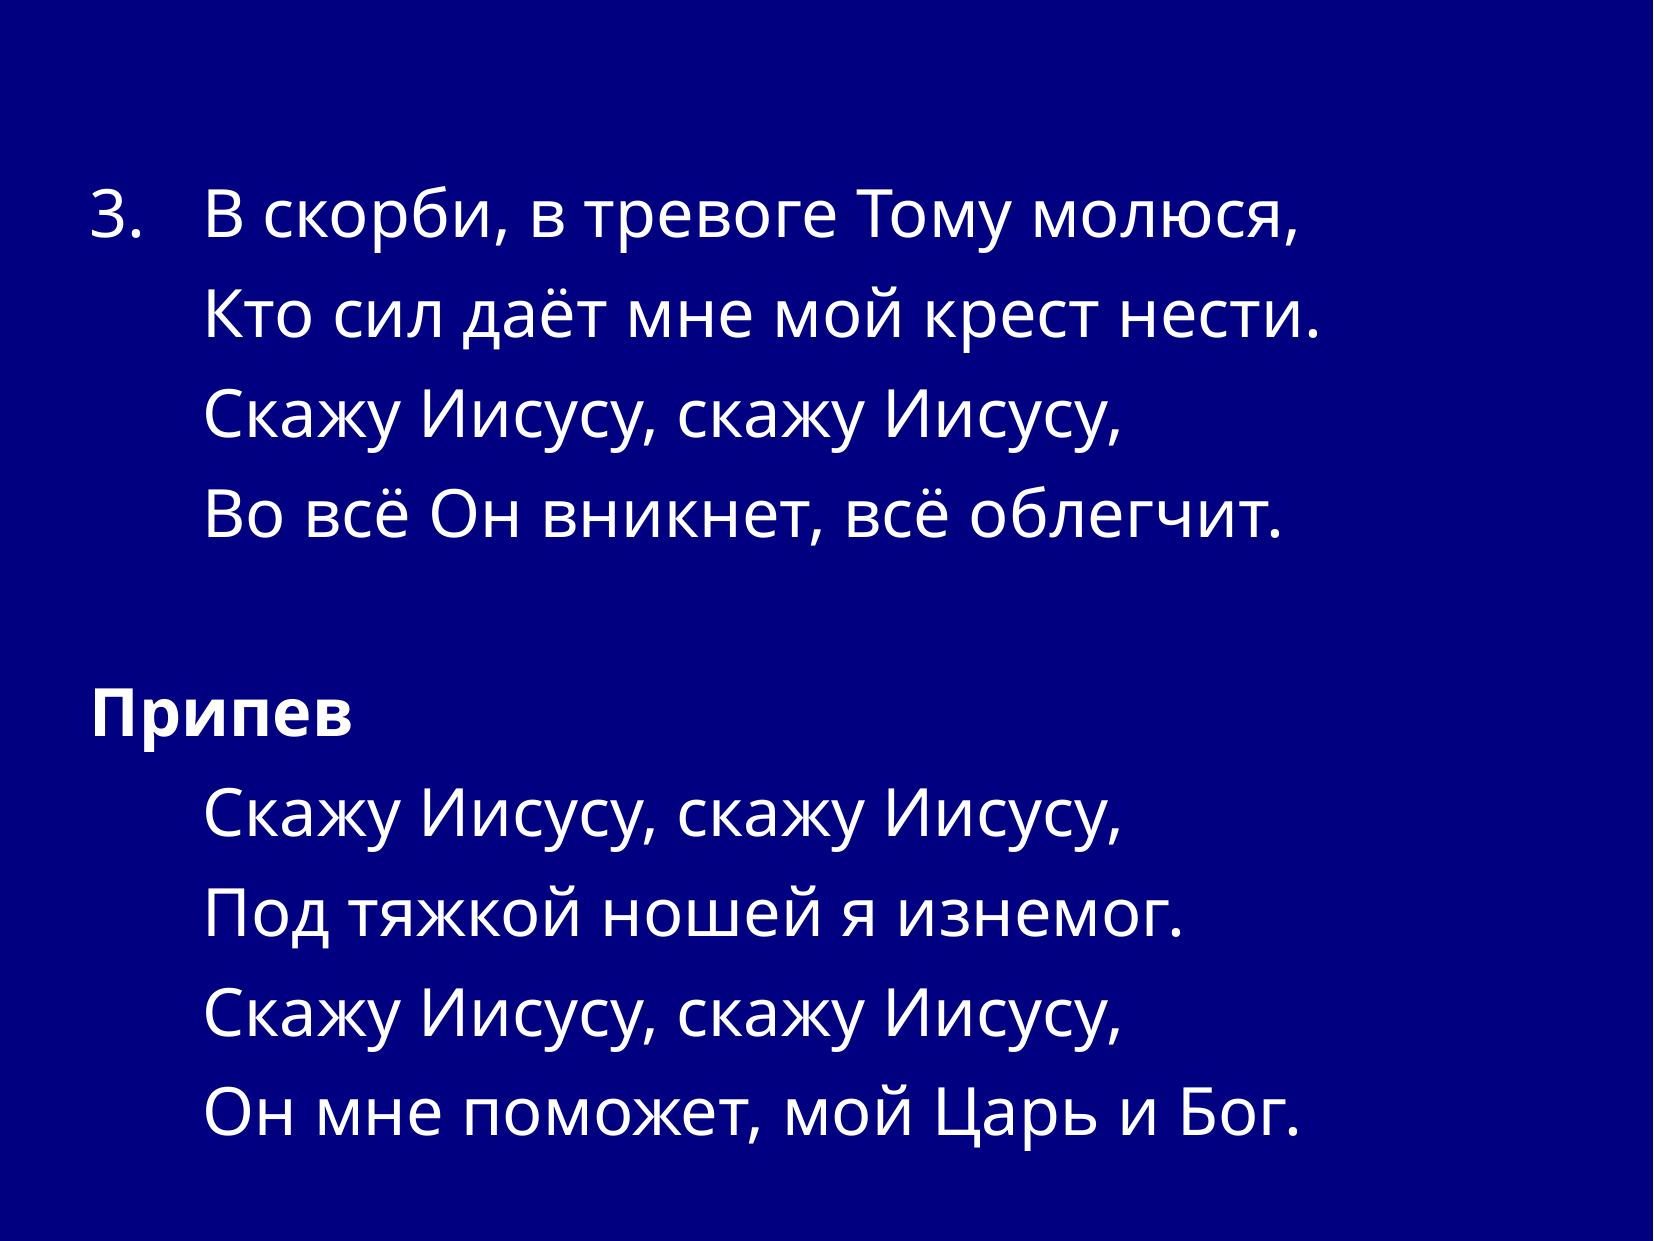

3.	В скорби, в тревоге Тому молюся,
	Кто сил даёт мне мой крест нести.
	Скажу Иисусу, скажу Иисусу,
	Во всё Он вникнет, всё облегчит.
Припев
	Скажу Иисусу, скажу Иисусу,
	Под тяжкой ношей я изнемог.
	Скажу Иисусу, скажу Иисусу,
	Он мне поможет, мой Царь и Бог.